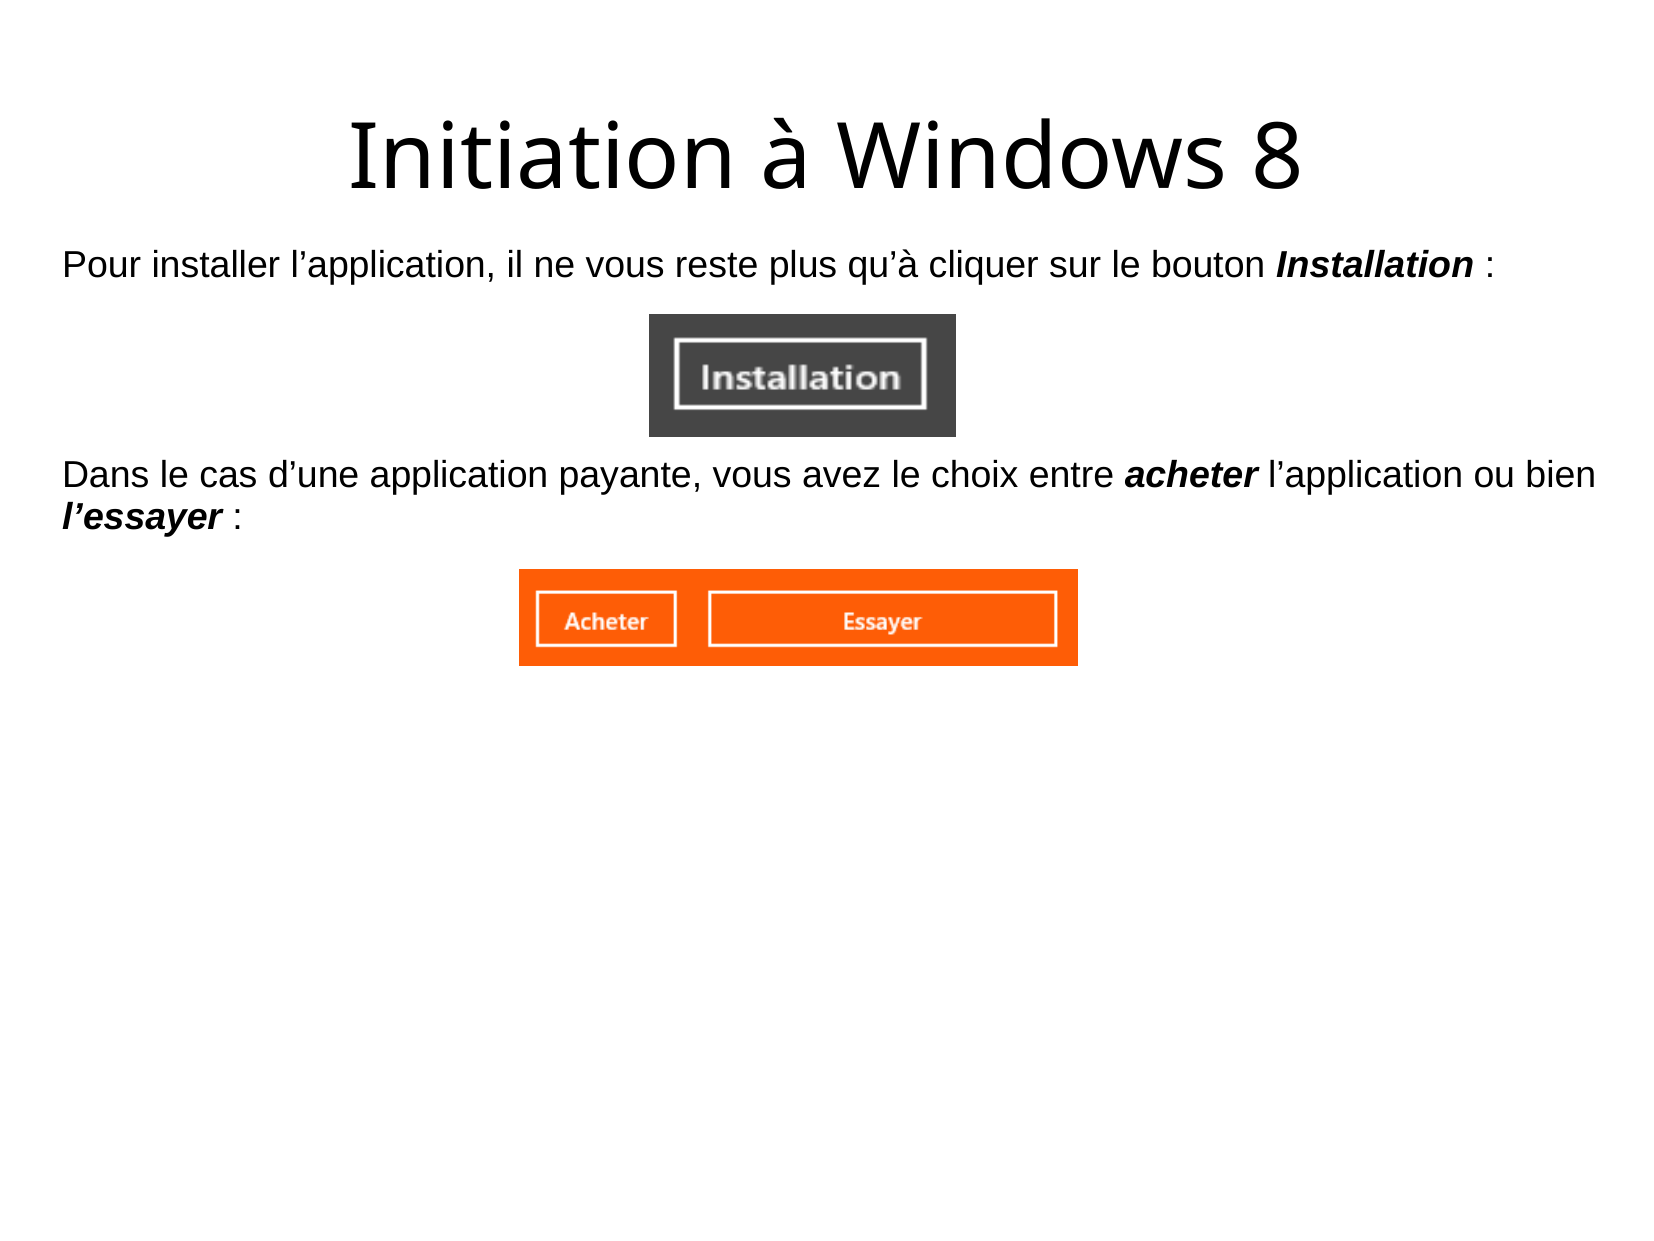

# Initiation à Windows 8
Pour installer l’application, il ne vous reste plus qu’à cliquer sur le bouton Installation :
Dans le cas d’une application payante, vous avez le choix entre acheter l’application ou bien l’essayer :